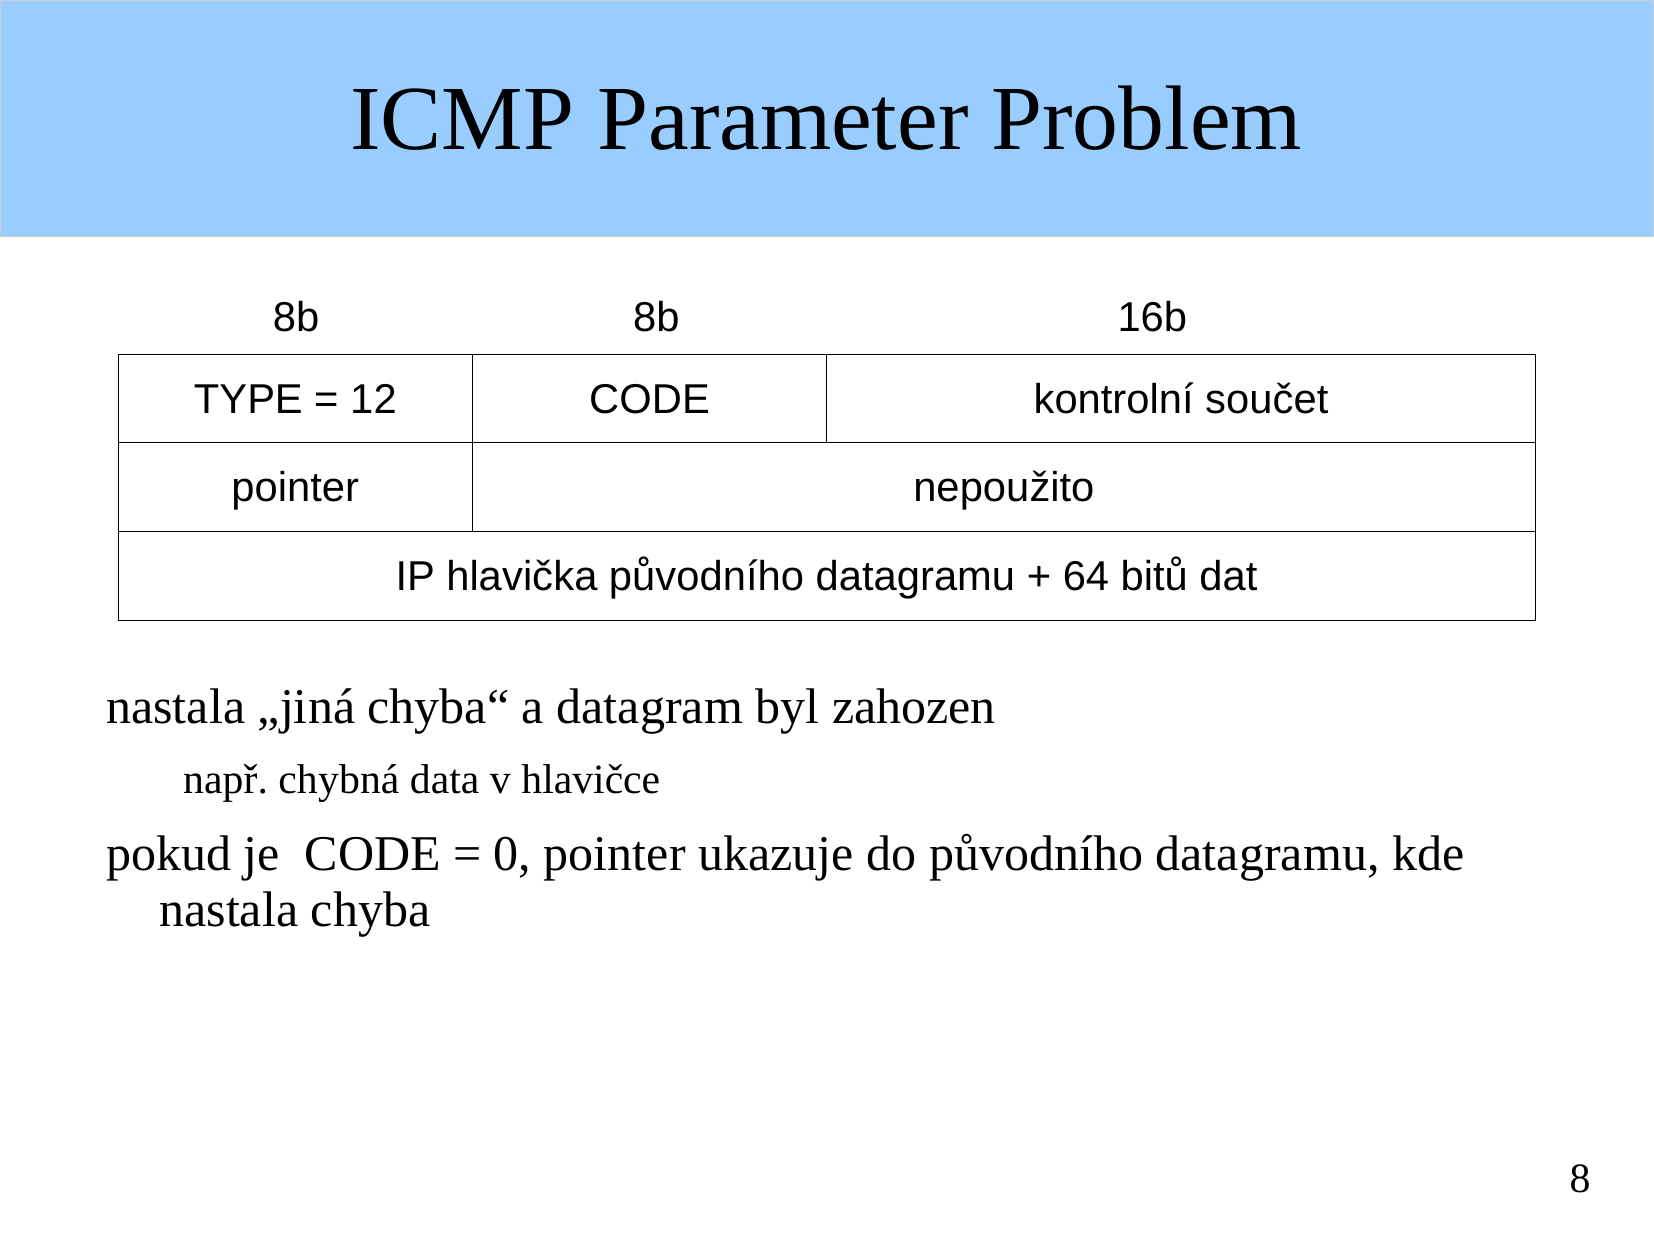

# ICMP Parameter Problem
16b
8b
8b
TYPE = 12
CODE
kontrolní součet
pointer
nepoužito
IP hlavička původního datagramu + 64 bitů dat
nastala „jiná chyba“ a datagram byl zahozen
např. chybná data v hlavičce
pokud je CODE = 0, pointer ukazuje do původního datagramu, kde nastala chyba